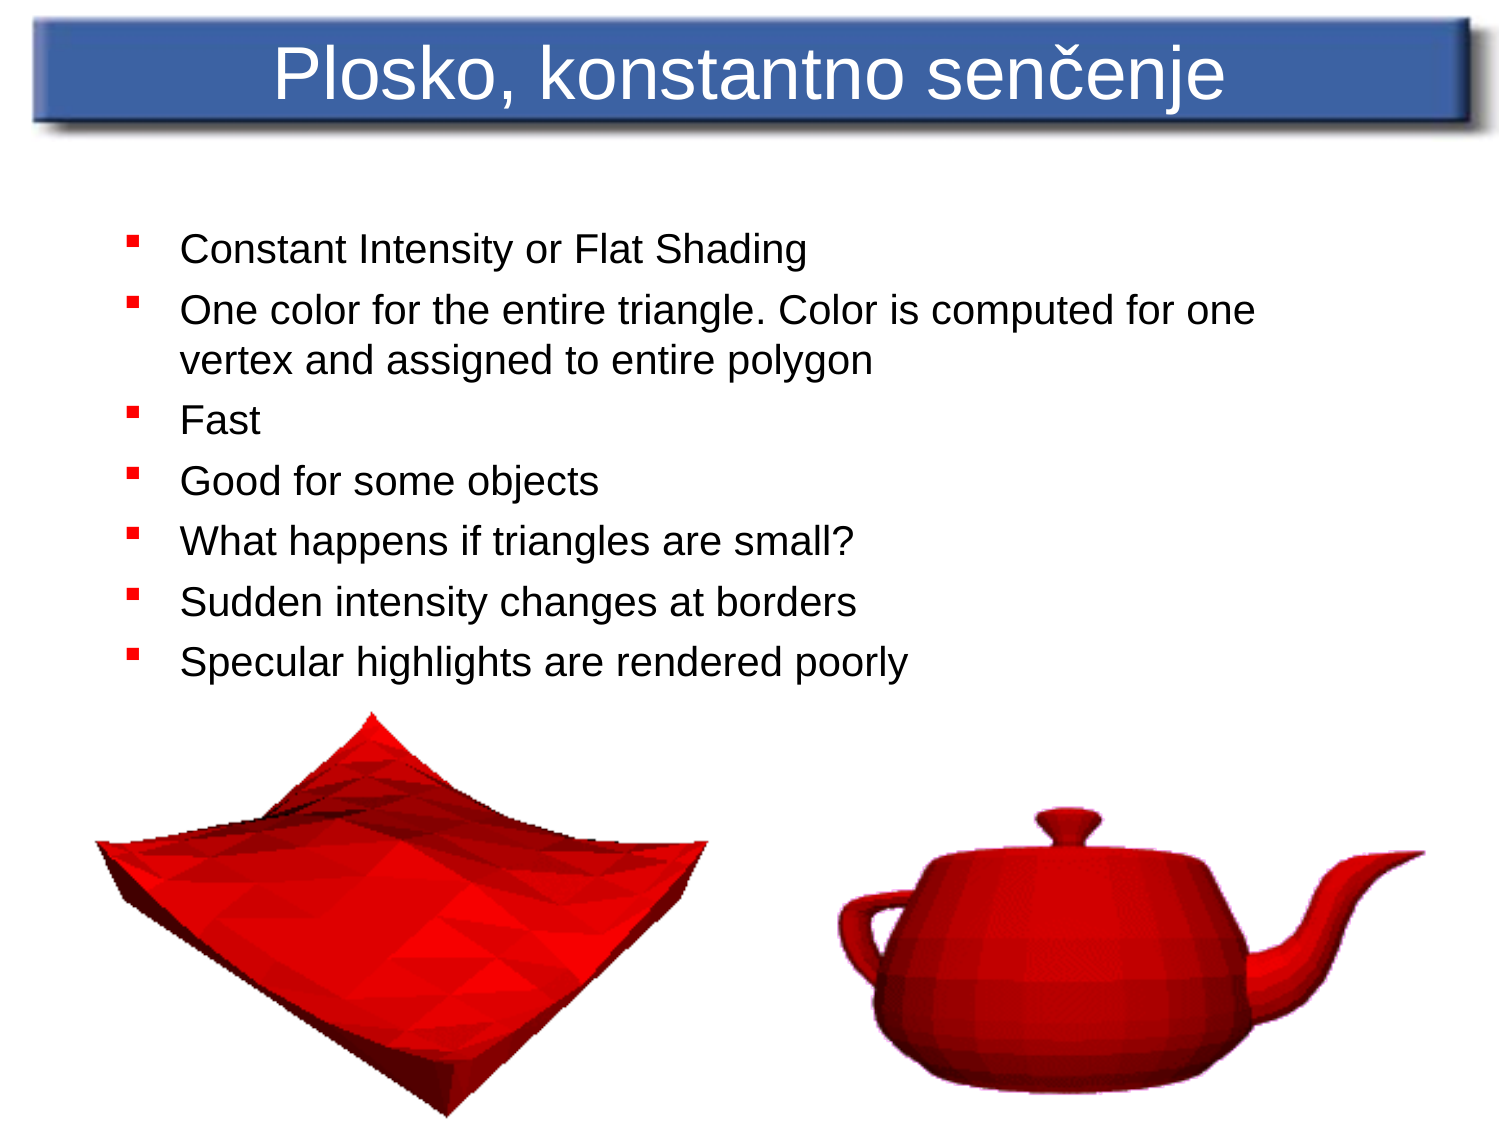

# Plosko, konstantno senčenje
Constant Intensity or Flat Shading
One color for the entire triangle. Color is computed for one vertex and assigned to entire polygon
Fast
Good for some objects
What happens if triangles are small?
Sudden intensity changes at borders
Specular highlights are rendered poorly